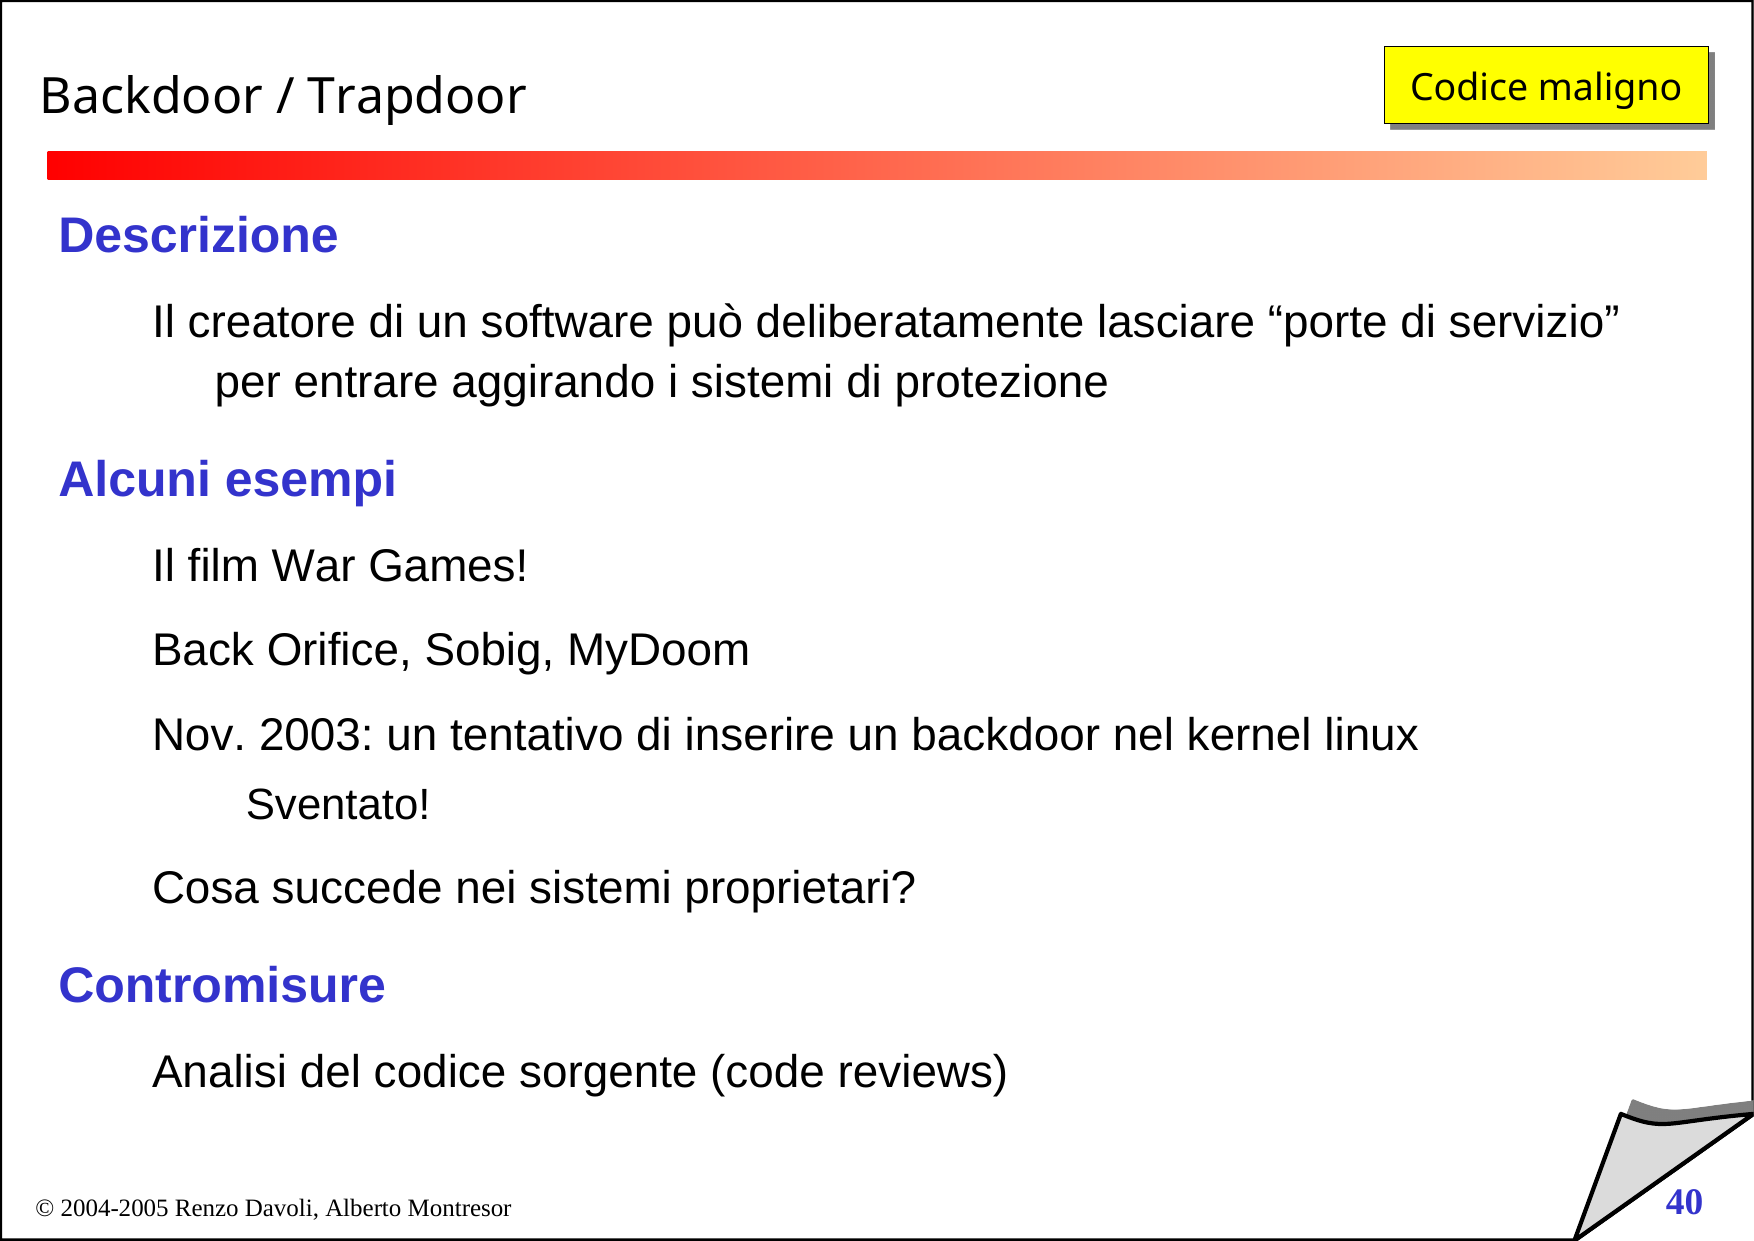

Codice maligno
# Backdoor / Trapdoor
Descrizione
Il creatore di un software può deliberatamente lasciare “porte di servizio” per entrare aggirando i sistemi di protezione
Alcuni esempi
Il film War Games!
Back Orifice, Sobig, MyDoom
Nov. 2003: un tentativo di inserire un backdoor nel kernel linux
Sventato!
Cosa succede nei sistemi proprietari?
Contromisure
Analisi del codice sorgente (code reviews)